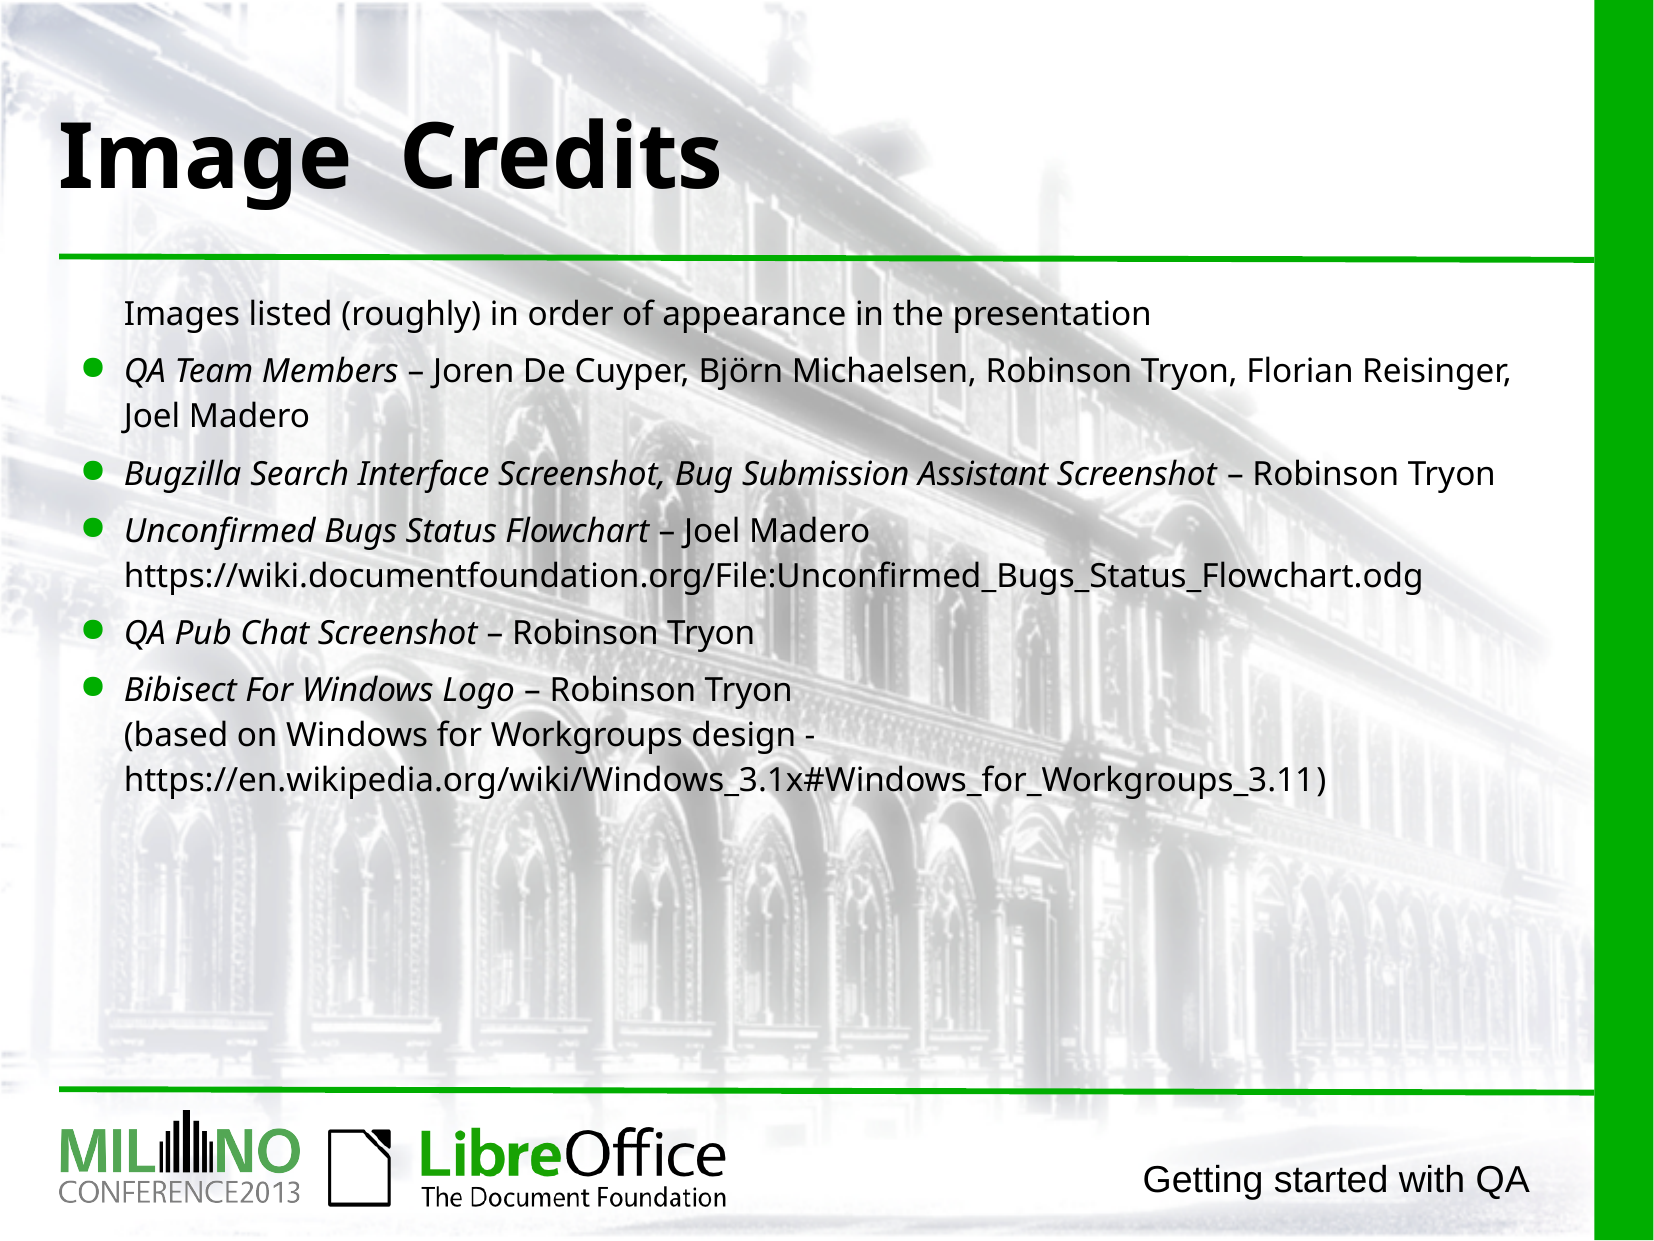

# Image Credits
Images listed (roughly) in order of appearance in the presentation
QA Team Members – Joren De Cuyper, Björn Michaelsen, Robinson Tryon, Florian Reisinger, Joel Madero
Bugzilla Search Interface Screenshot, Bug Submission Assistant Screenshot – Robinson Tryon
Unconfirmed Bugs Status Flowchart – Joel Madero
https://wiki.documentfoundation.org/File:Unconfirmed_Bugs_Status_Flowchart.odg
QA Pub Chat Screenshot – Robinson Tryon
Bibisect For Windows Logo – Robinson Tryon
(based on Windows for Workgroups design - https://en.wikipedia.org/wiki/Windows_3.1x#Windows_for_Workgroups_3.11)